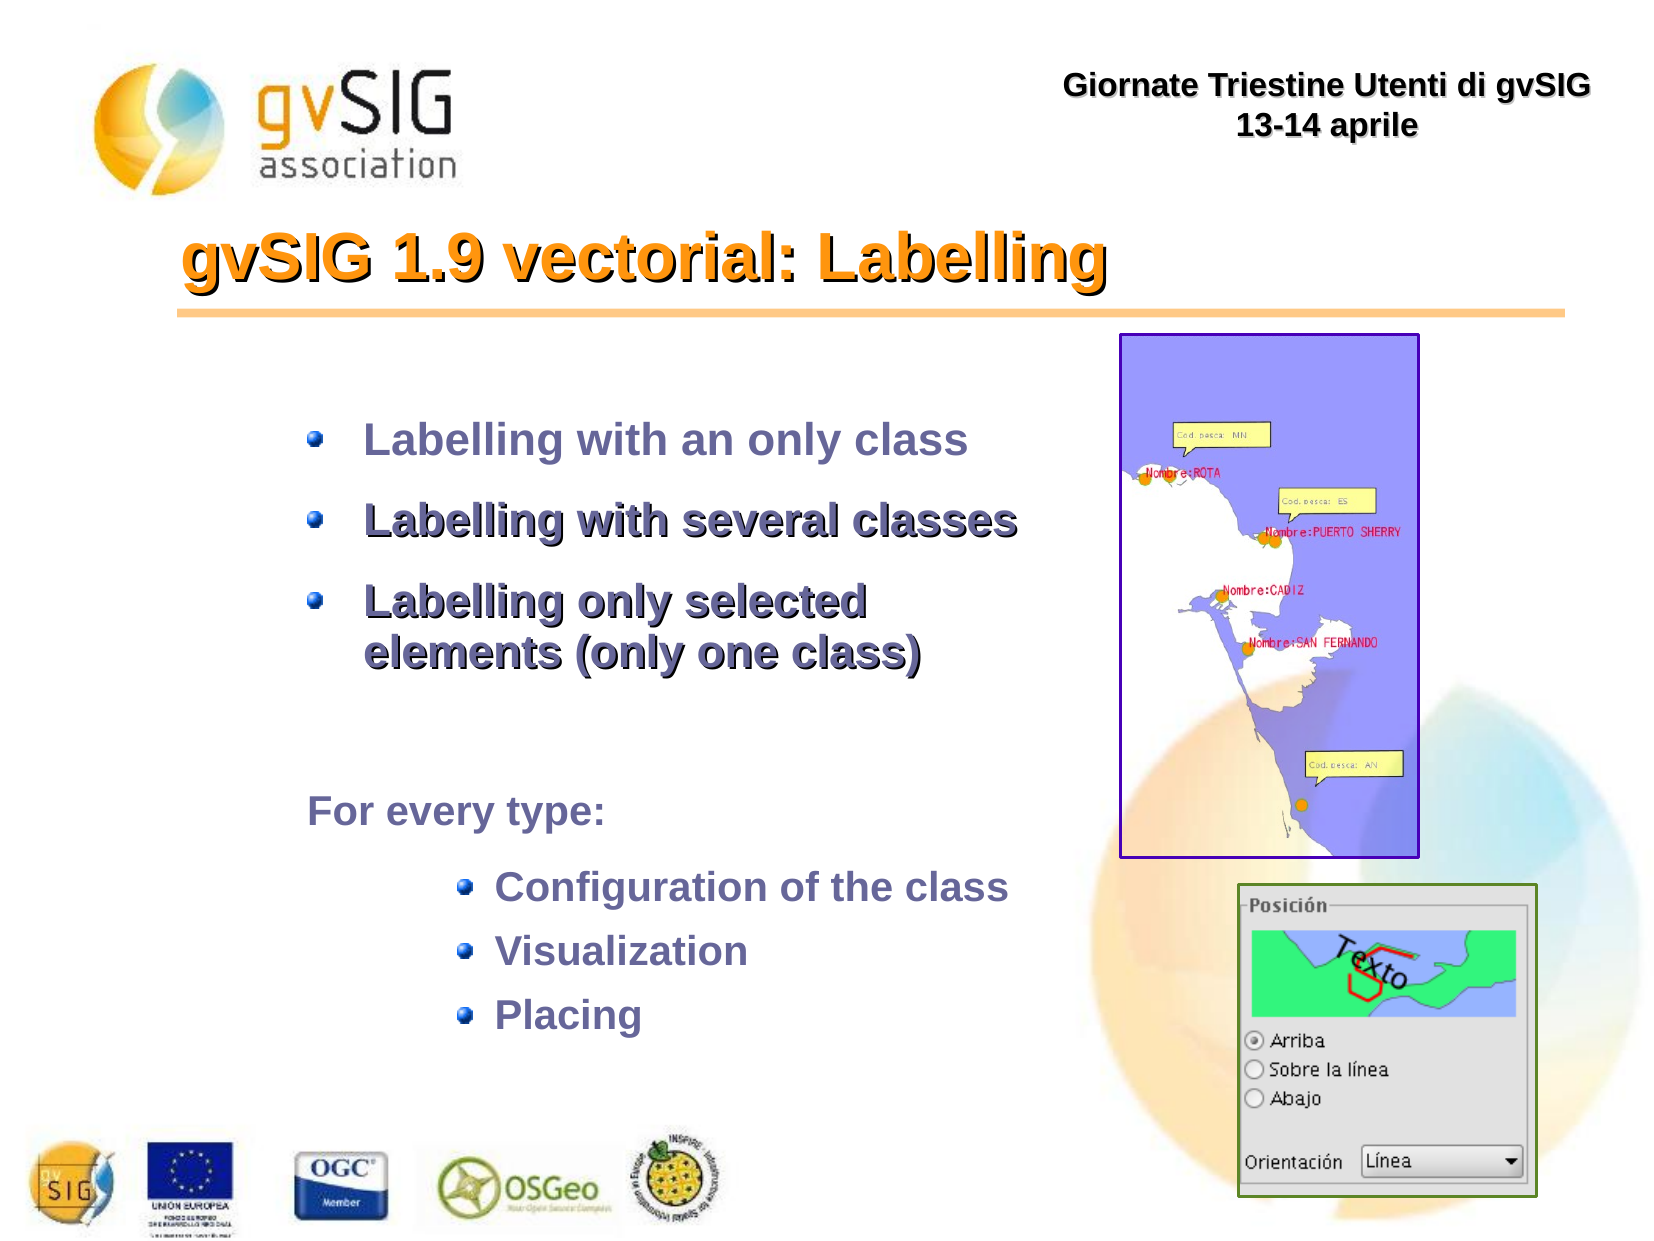

gvSIG 1.9 vectorial: Labelling
# Labelling with an only class
Labelling with several classes
Labelling only selected elements (only one class)
For every type:
Configuration of the class
Visualization
Placing